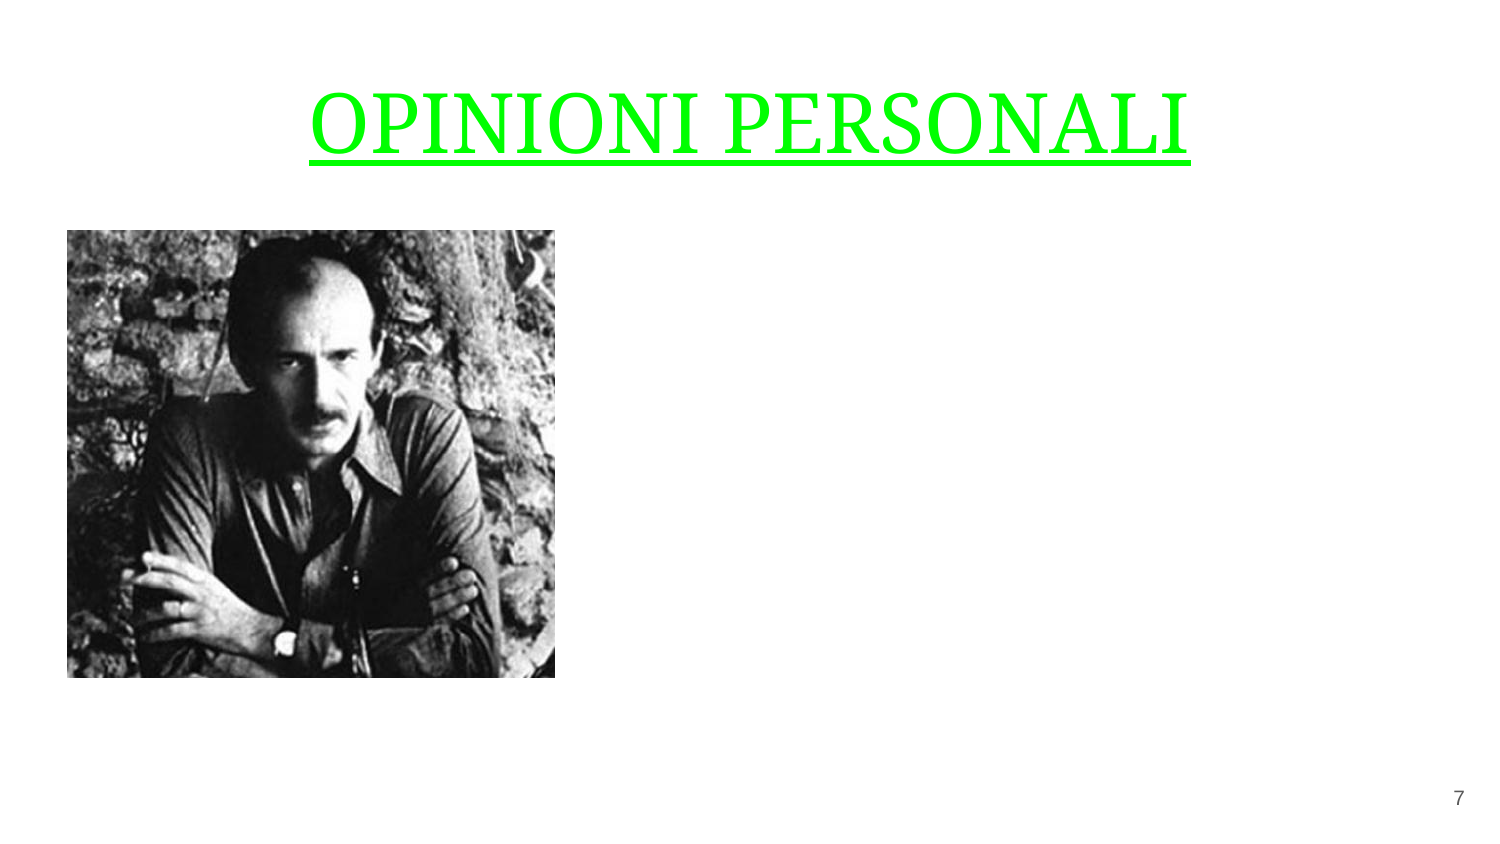

# OPINIONI PERSONALI
L’esempio di Giorgio Ambrosoli è ancora vivo dopo ben trentacinque anni, anche se nel nostro Paese non sembra essere ancora cambiata la situazione riguardante la corruzione.
Ambrosoli ha dimostrato che non ci sono poteri imbattibili e non ha cercato una scusa per arrendersi o scegliere la strada più facile, ovvero lasciarsi corrompere da Sindona.
Se tutti seguissero il suo esempio, questa infezione della nostra società potrebbe sparire.